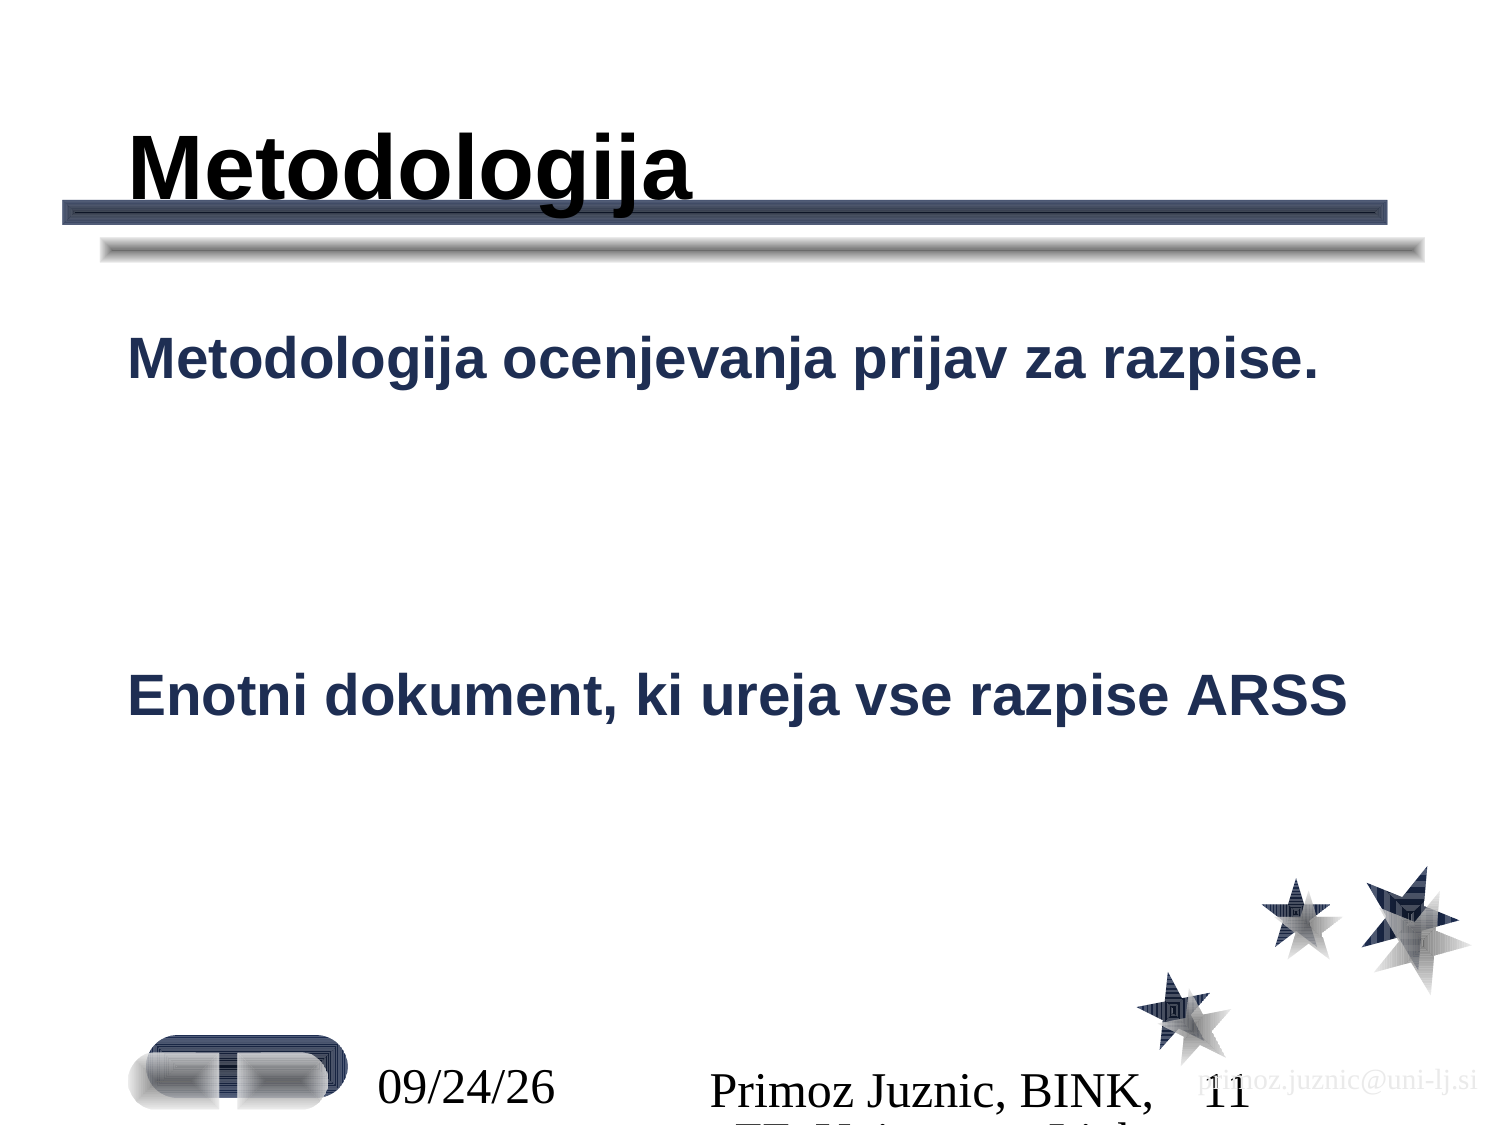

# Metodologija
Metodologija ocenjevanja prijav za razpise.
Enotni dokument, ki ureja vse razpise ARSS
Primoz Juznic, BINK, FF, Univerza v Ljubljani
11